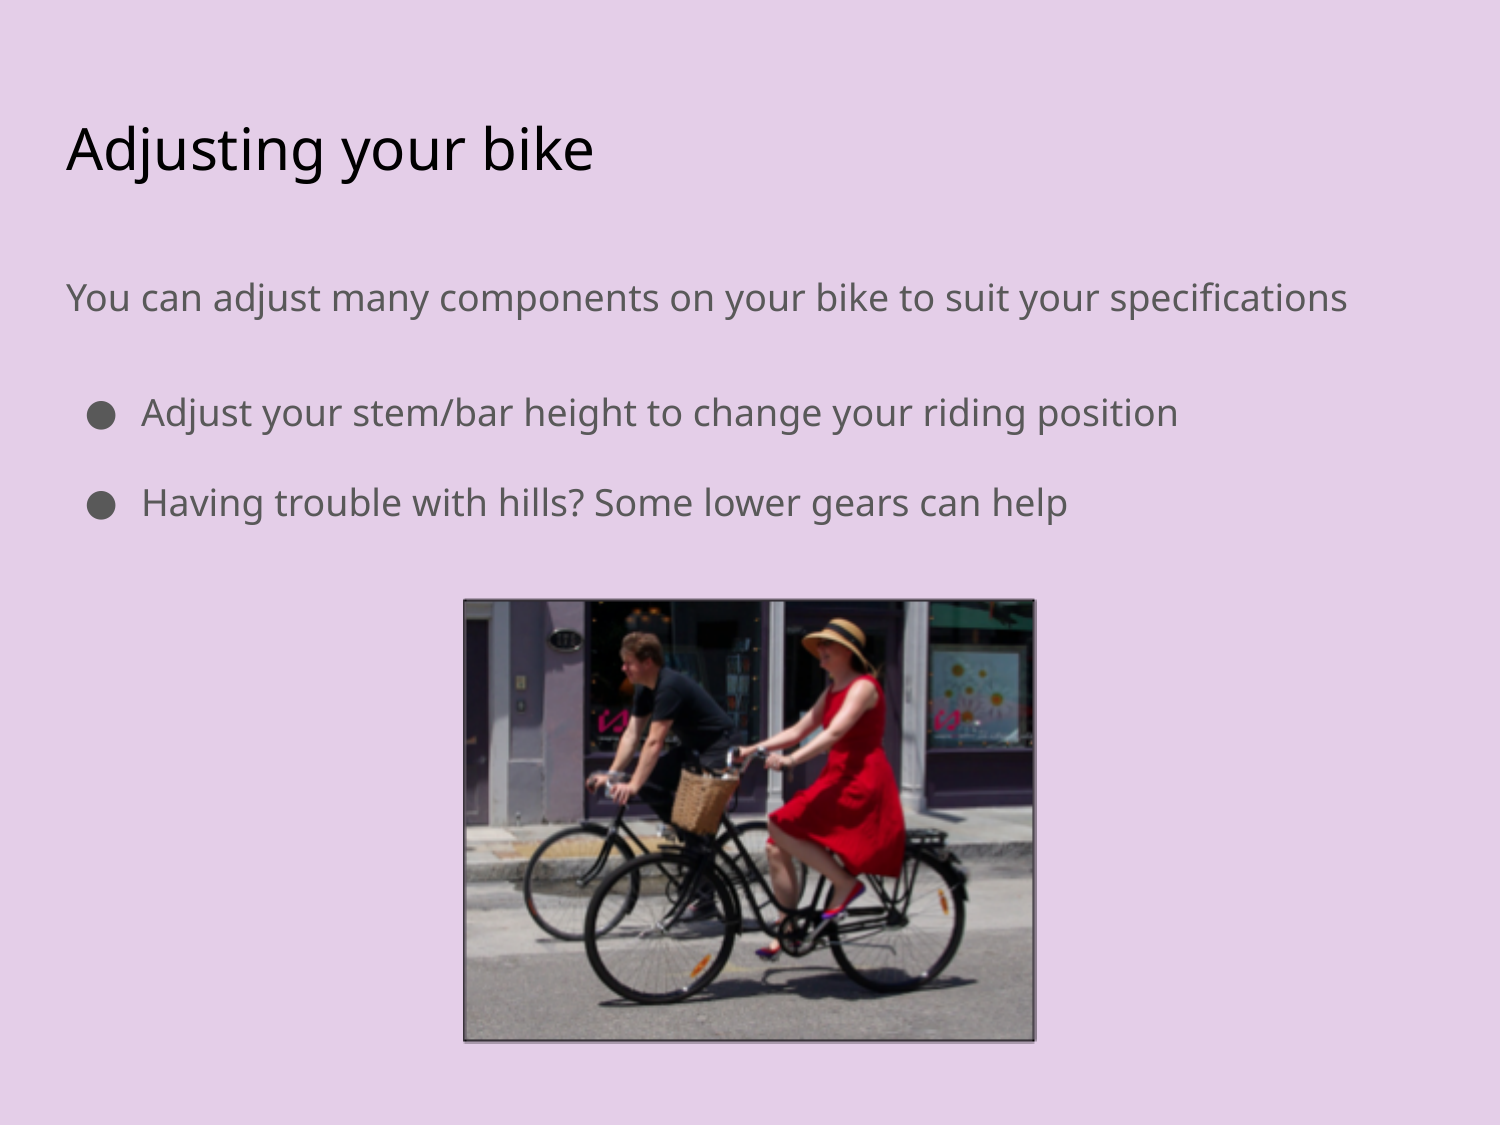

# Adjusting your bike
You can adjust many components on your bike to suit your specifications
Adjust your stem/bar height to change your riding position
Having trouble with hills? Some lower gears can help